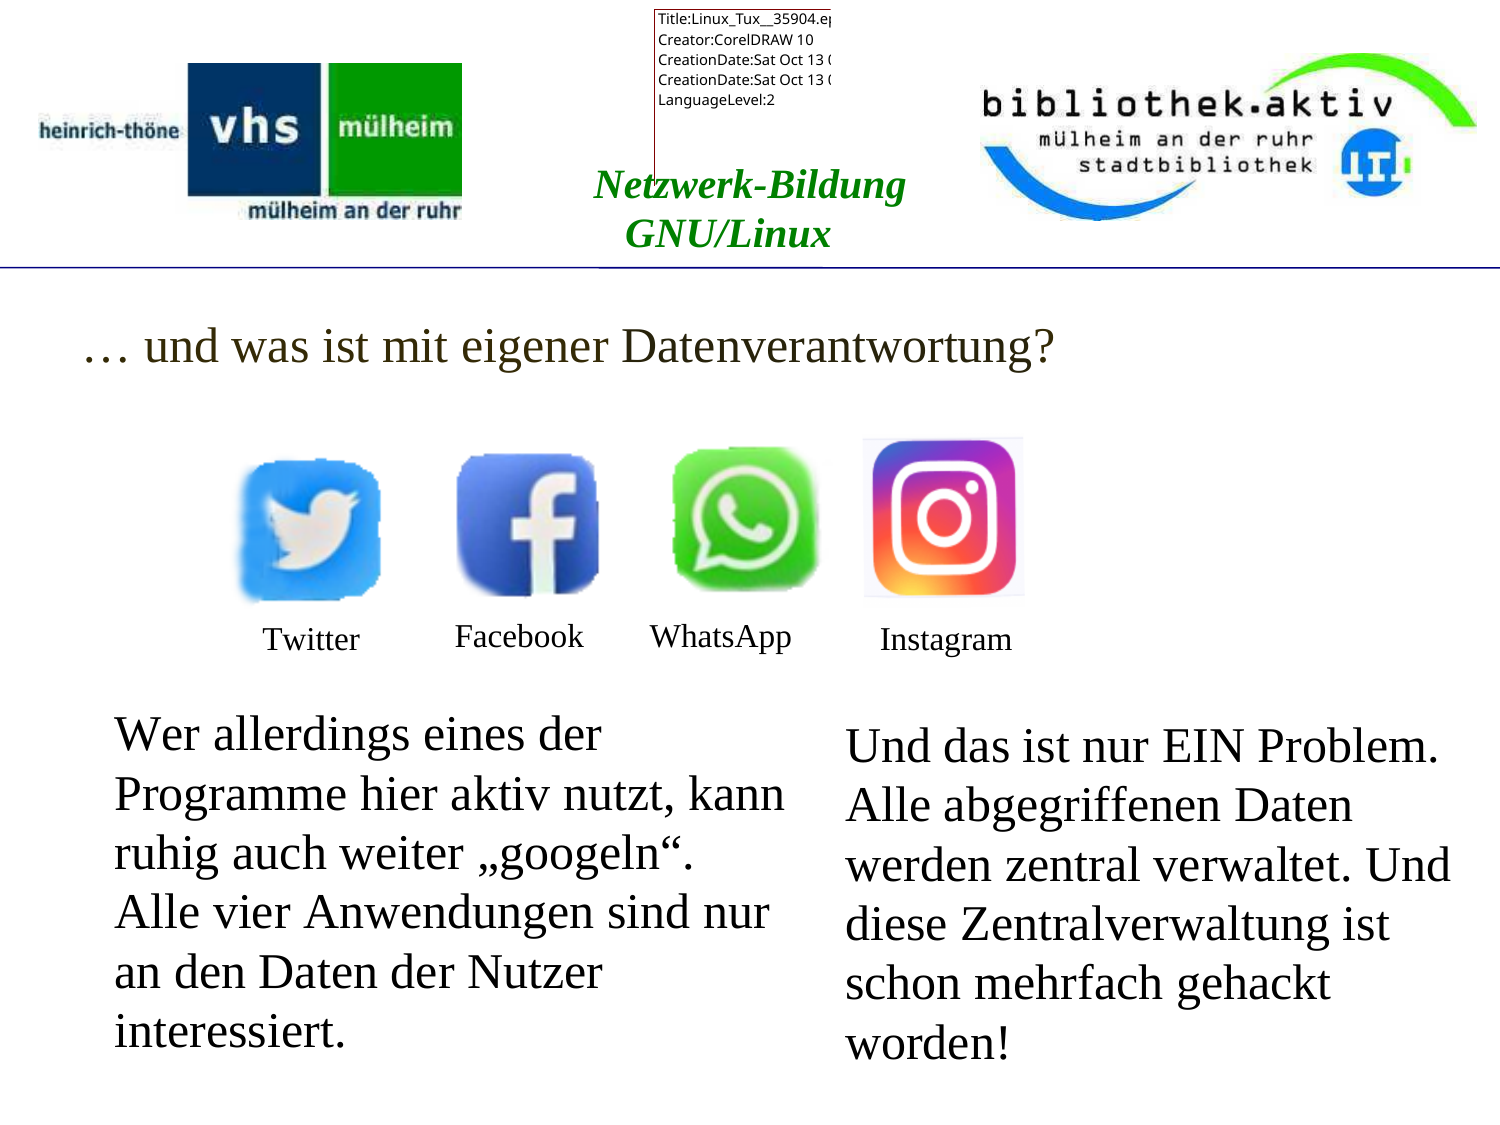

Netzwerk-Bildung
 GNU/Linux
… und was ist mit eigener Datenverantwortung?
WhatsApp
Facebook
Instagram
Twitter
Wer allerdings eines der Programme hier aktiv nutzt, kann ruhig auch weiter „googeln“.
Alle vier Anwendungen sind nur an den Daten der Nutzer interessiert.
Und das ist nur EIN Problem.
Alle abgegriffenen Daten werden zentral verwaltet. Und diese Zentralverwaltung ist schon mehrfach gehackt worden!